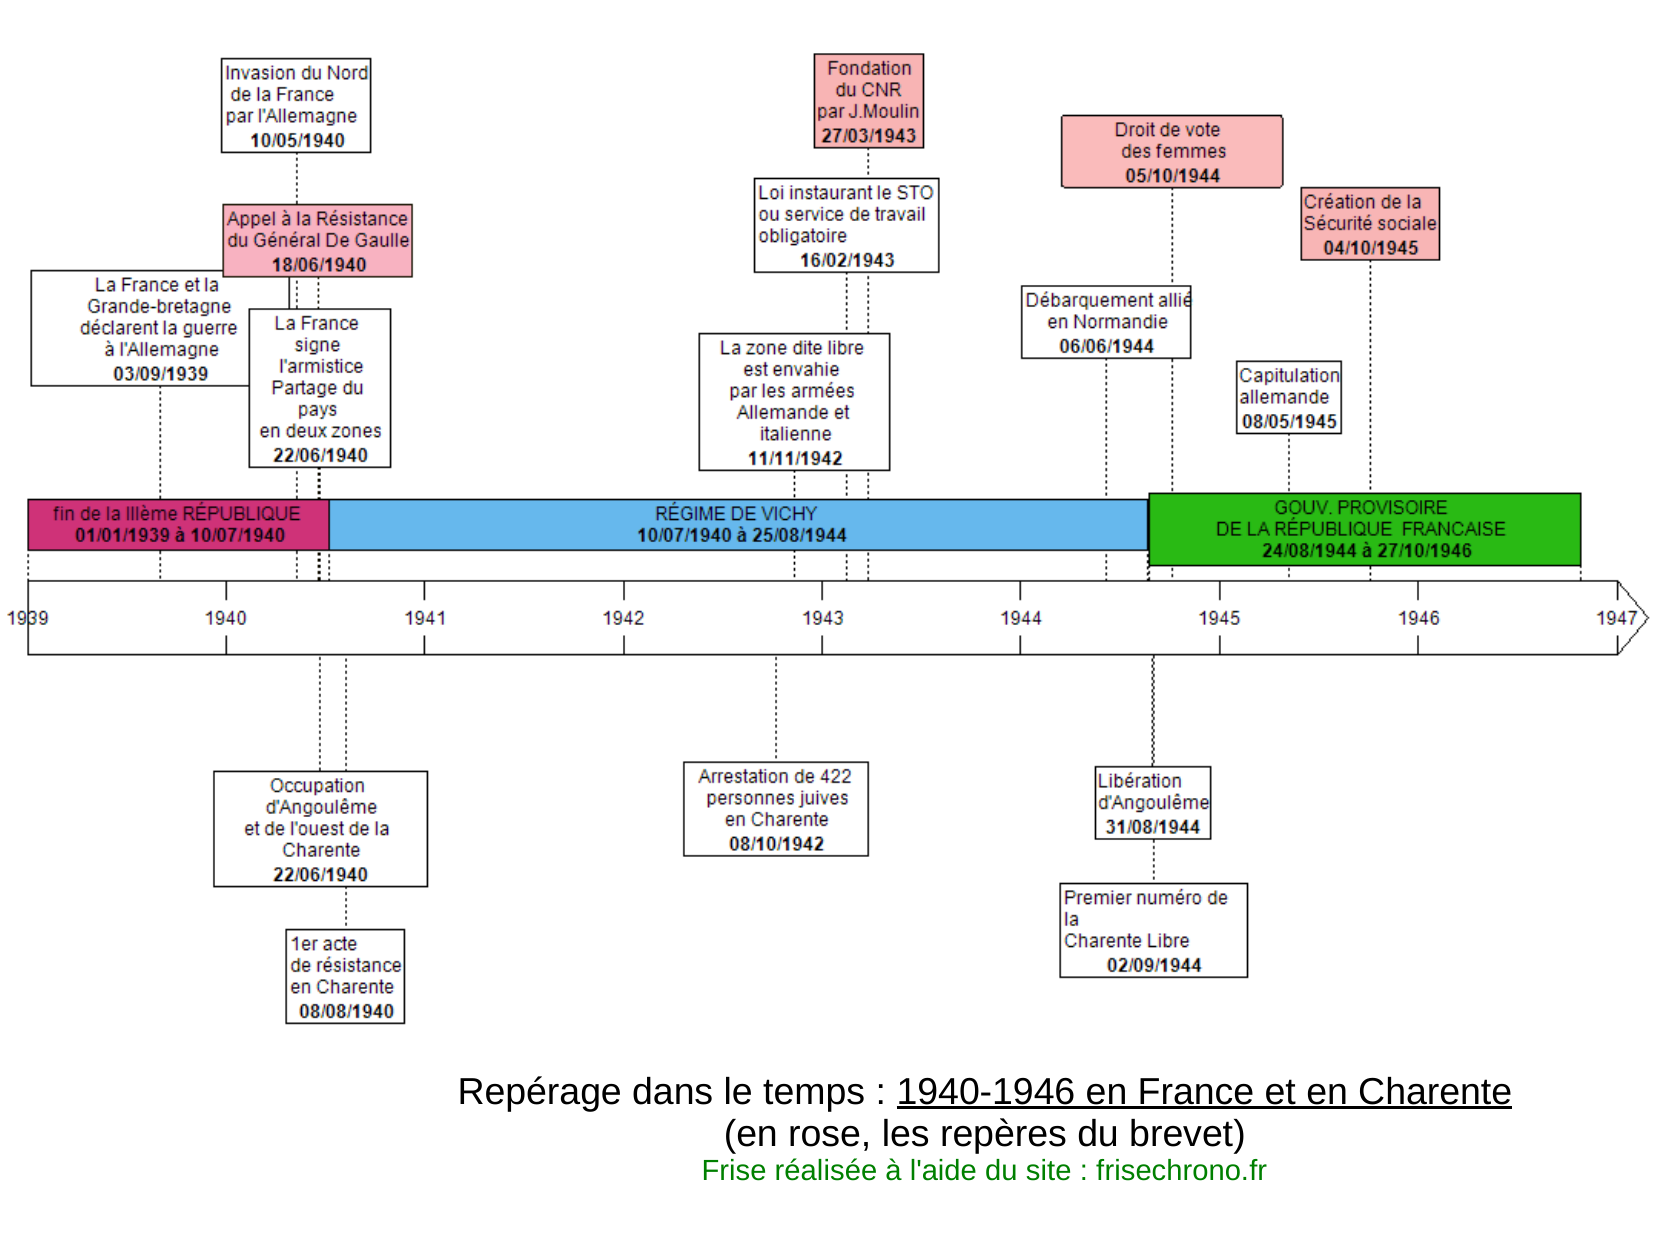

Repérage dans le temps : 1940-1946 en France et en Charente
(en rose, les repères du brevet)
Frise réalisée à l'aide du site : frisechrono.fr